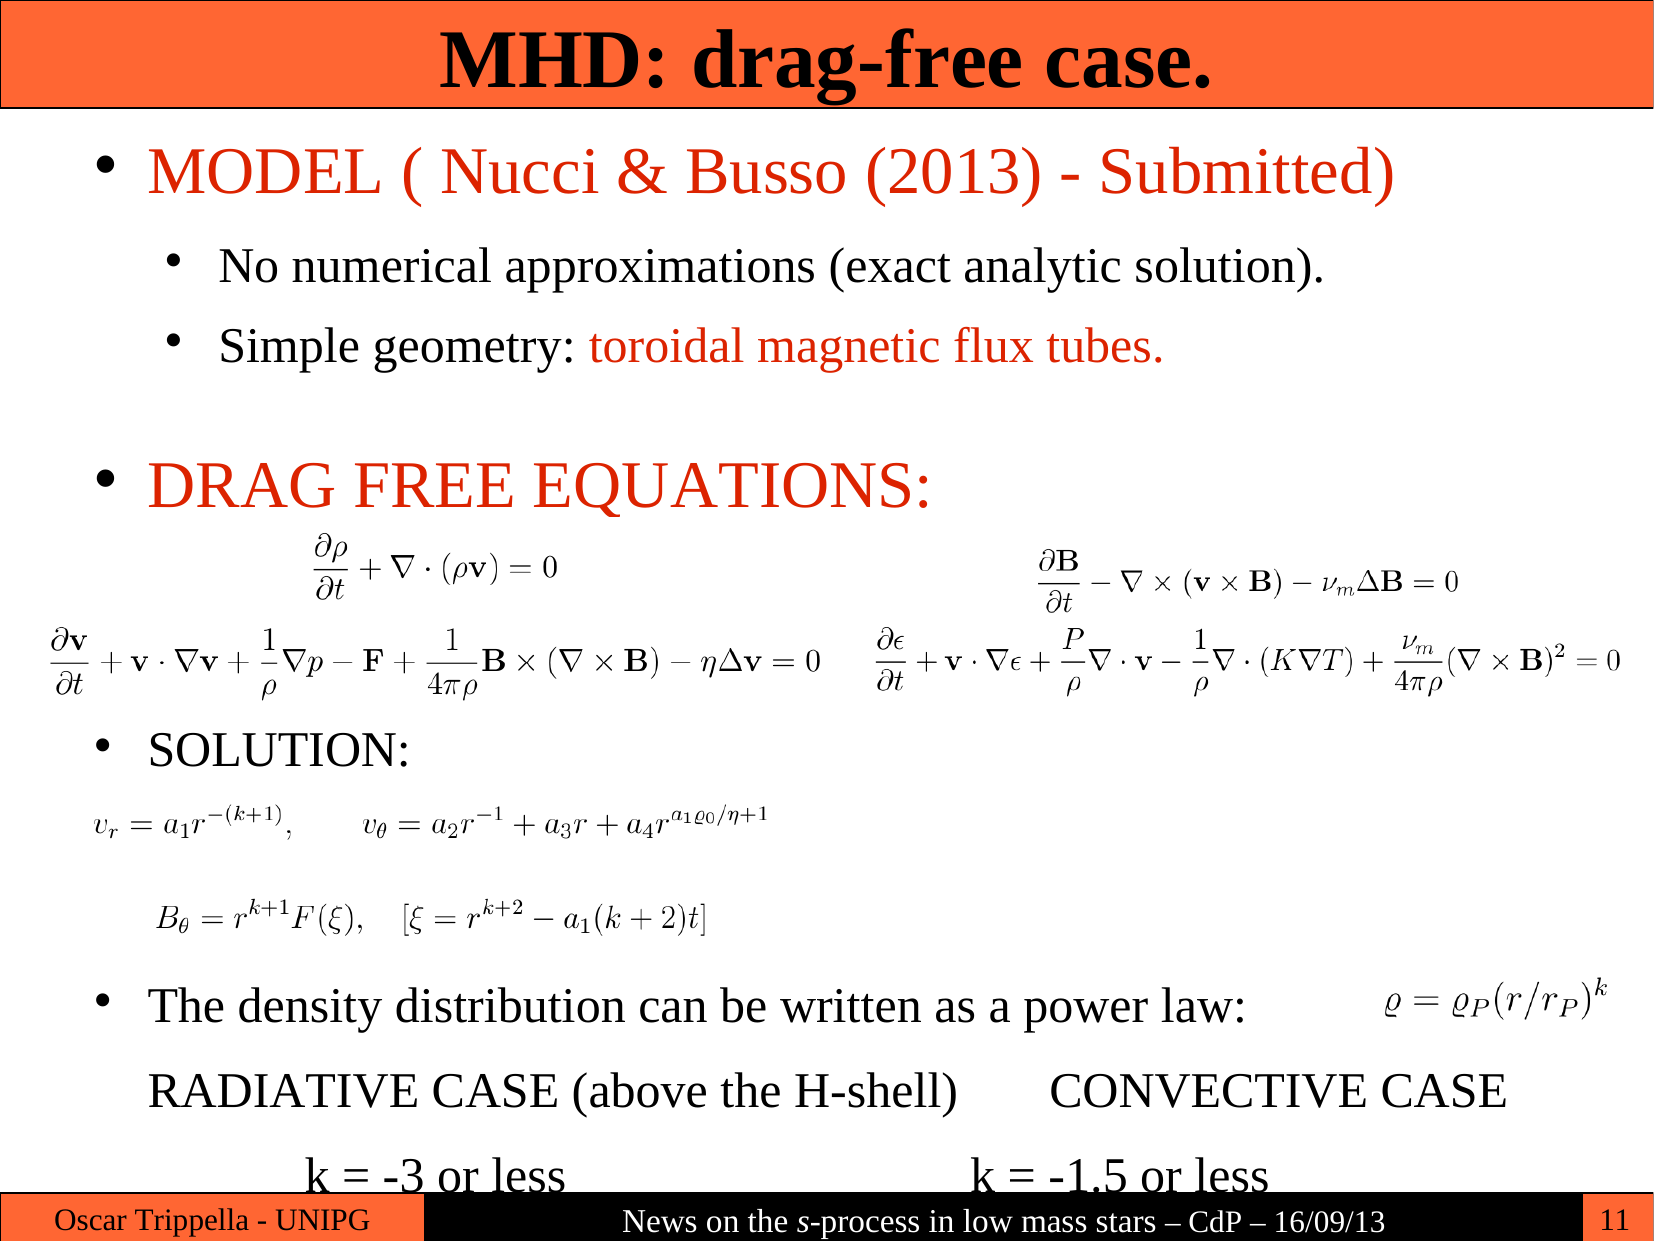

MHD: drag-free case.
MODEL ( Nucci & Busso (2013) - Submitted)
No numerical approximations (exact analytic solution).
Simple geometry: toroidal magnetic flux tubes.
# DRAG FREE EQUATIONS:
SOLUTION:
The density distribution can be written as a power law:
RADIATIVE CASE (above the H-shell)		CONVECTIVE CASE
 k = -3 or less			 k = -1.5 or less
Oscar Trippella - UNIPG
News on the s-process in low mass stars – CdP – 16/09/13
11